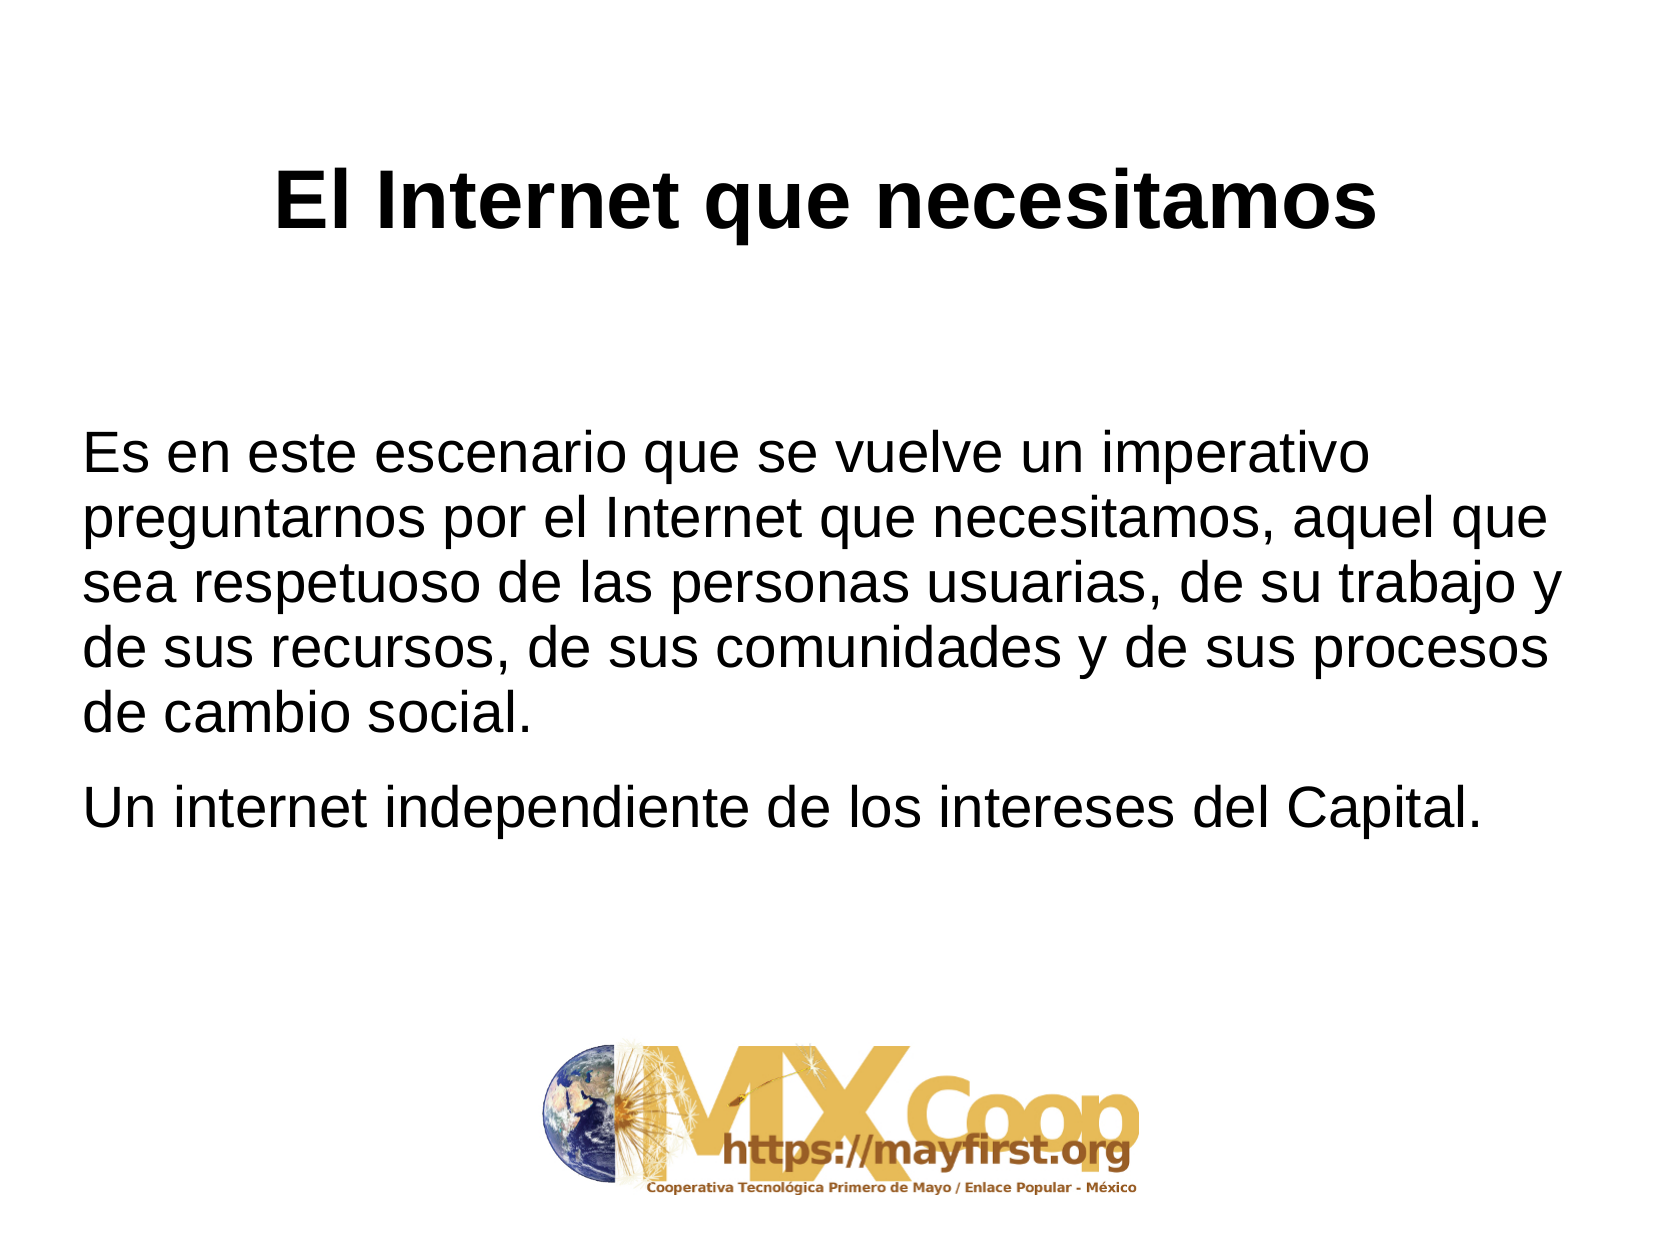

# El Internet que necesitamos
Es en este escenario que se vuelve un imperativo preguntarnos por el Internet que necesitamos, aquel que sea respetuoso de las personas usuarias, de su trabajo y de sus recursos, de sus comunidades y de sus procesos de cambio social.
Un internet independiente de los intereses del Capital.